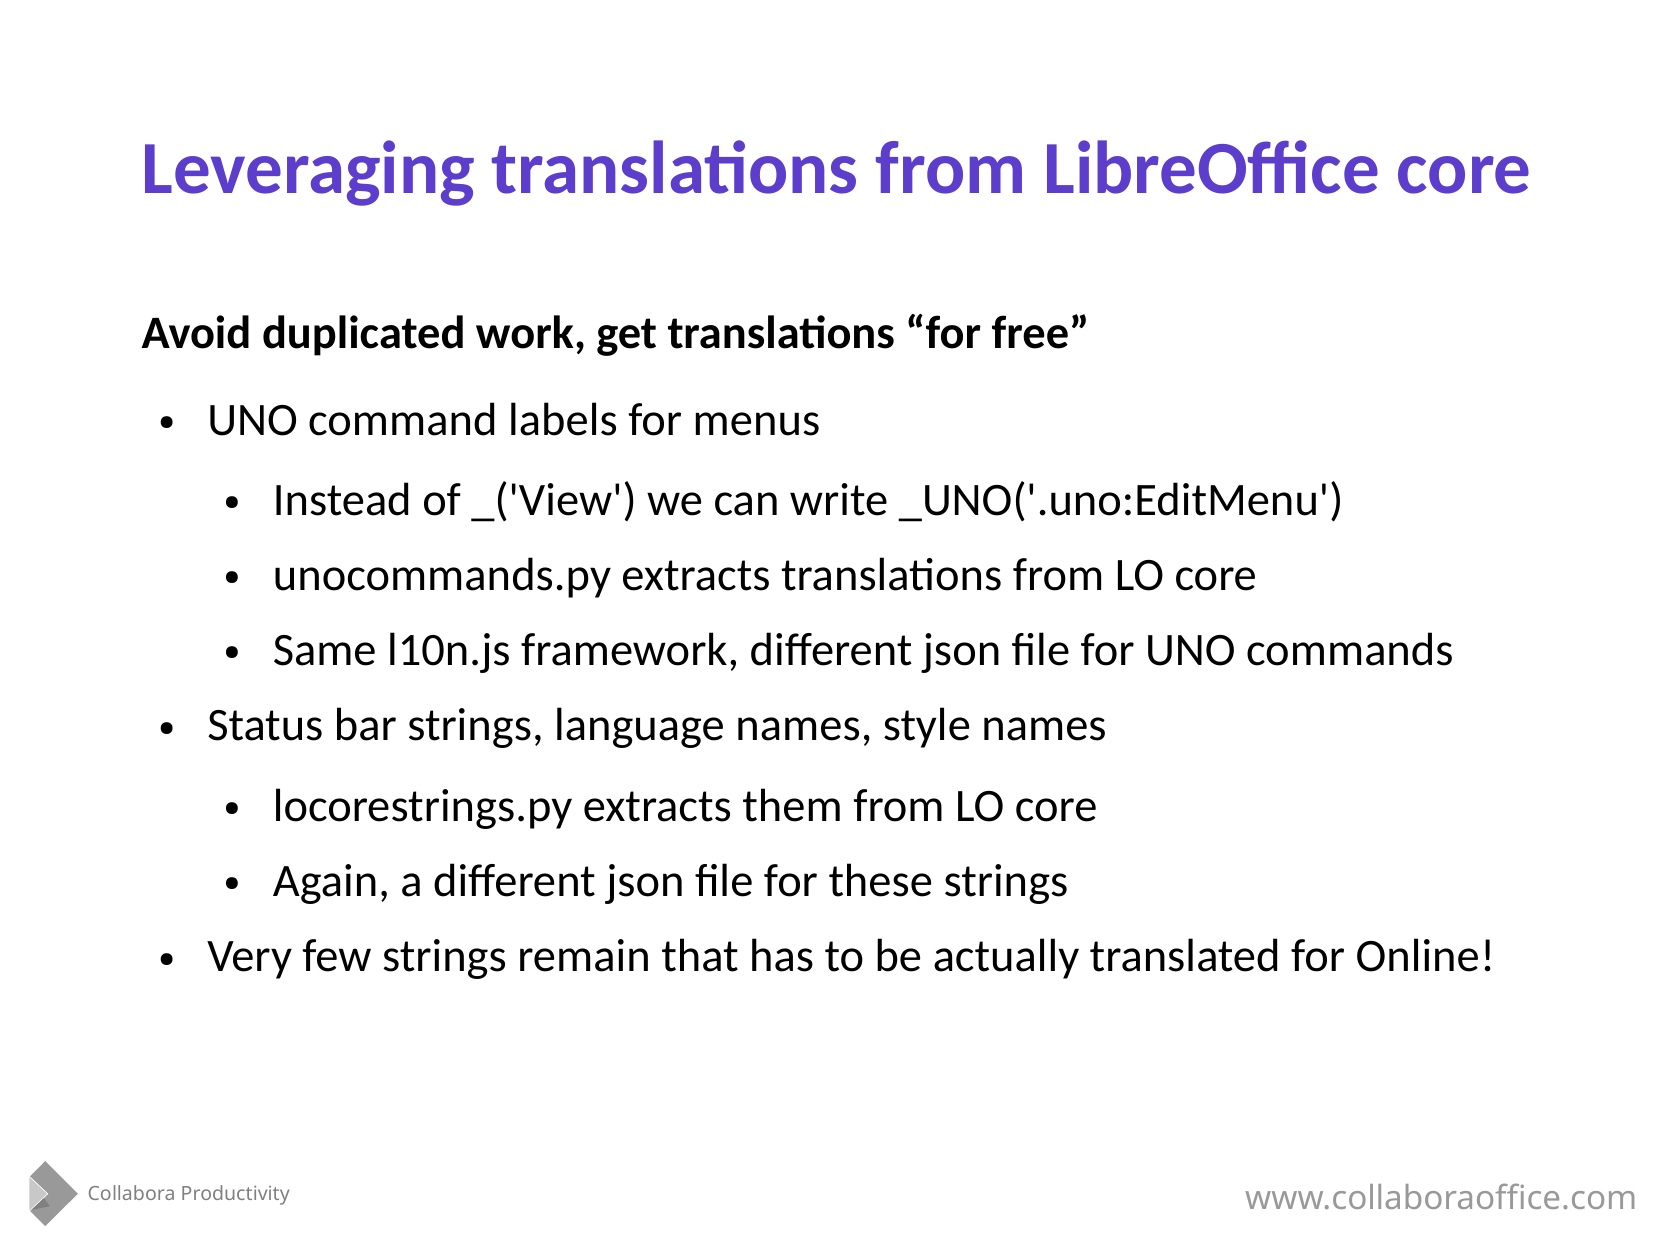

# Leveraging translations from LibreOffice core
Avoid duplicated work, get translations “for free”
UNO command labels for menus
Instead of _('View') we can write _UNO('.uno:EditMenu')
unocommands.py extracts translations from LO core
Same l10n.js framework, different json file for UNO commands
Status bar strings, language names, style names
locorestrings.py extracts them from LO core
Again, a different json file for these strings
Very few strings remain that has to be actually translated for Online!